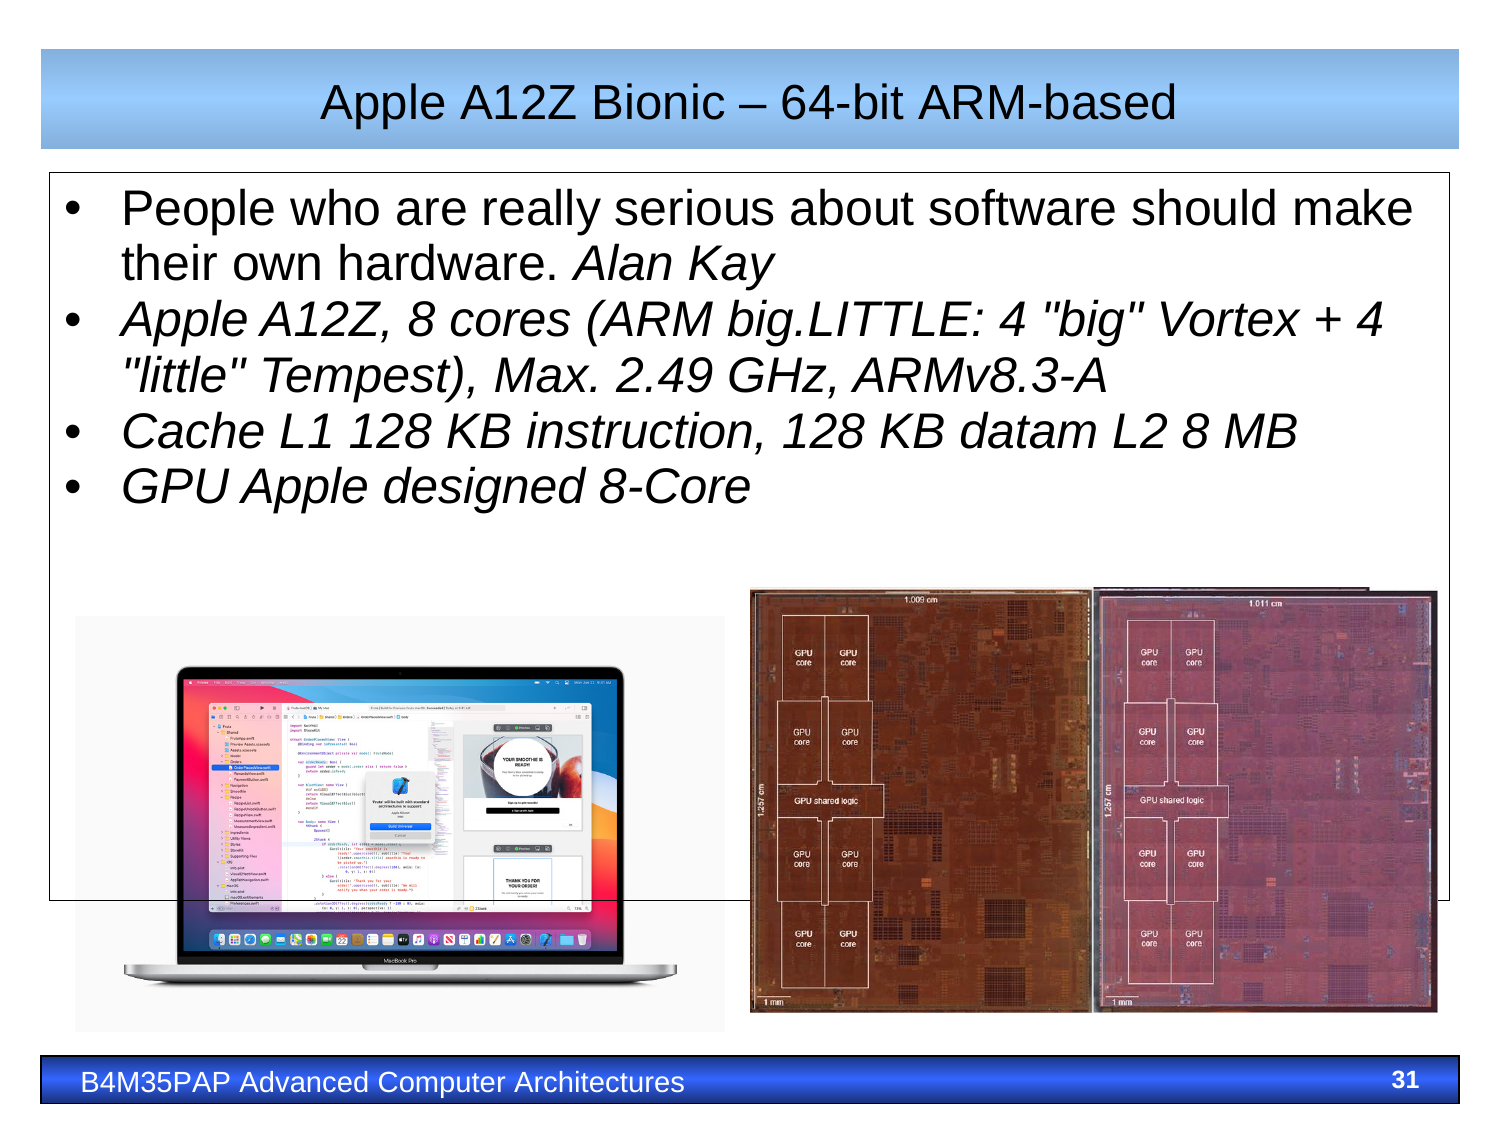

# Apple A12Z Bionic – 64-bit ARM-based
People who are really serious about software should make their own hardware. Alan Kay
Apple A12Z, 8 cores (ARM big.LITTLE: 4 "big" Vortex + 4 "little" Tempest), Max. 2.49 GHz, ARMv8.3‑A
Cache L1 128 KB instruction, 128 KB datam L2 8 MB
GPU Apple designed 8-Core